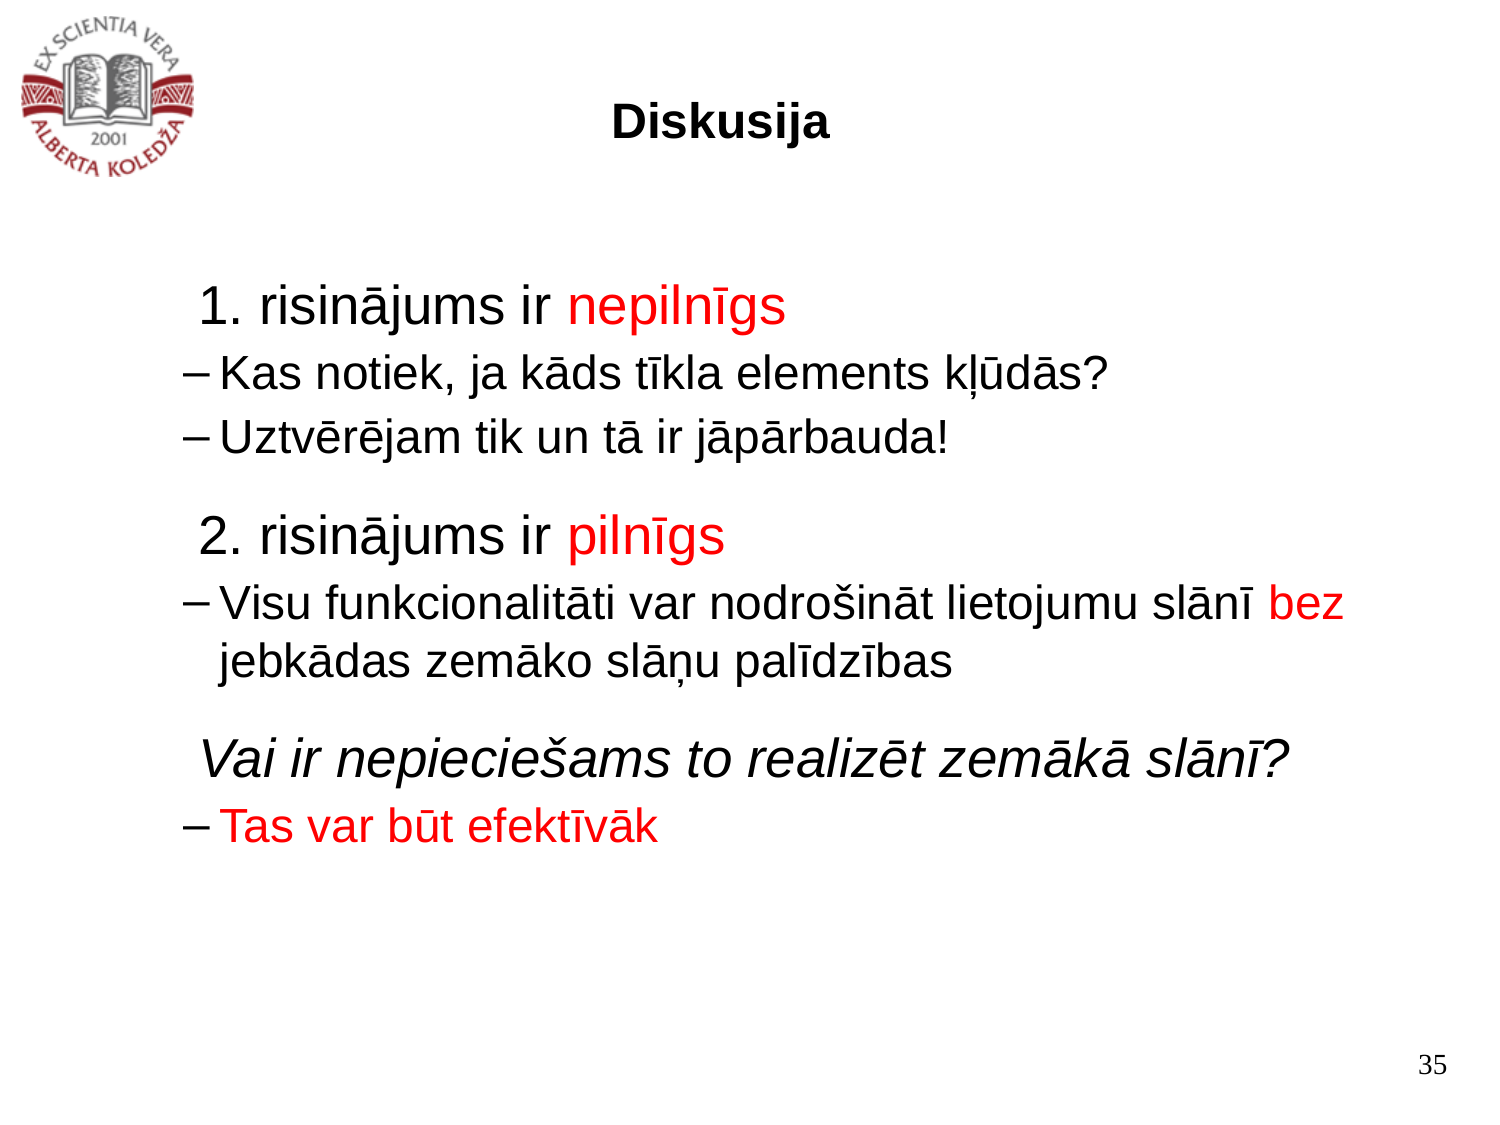

# Diskusija
1. risinājums ir nepilnīgs
Kas notiek, ja kāds tīkla elements kļūdās?
Uztvērējam tik un tā ir jāpārbauda!
2. risinājums ir pilnīgs
Visu funkcionalitāti var nodrošināt lietojumu slānī bez jebkādas zemāko slāņu palīdzības
Vai ir nepieciešams to realizēt zemākā slānī?
Tas var būt efektīvāk